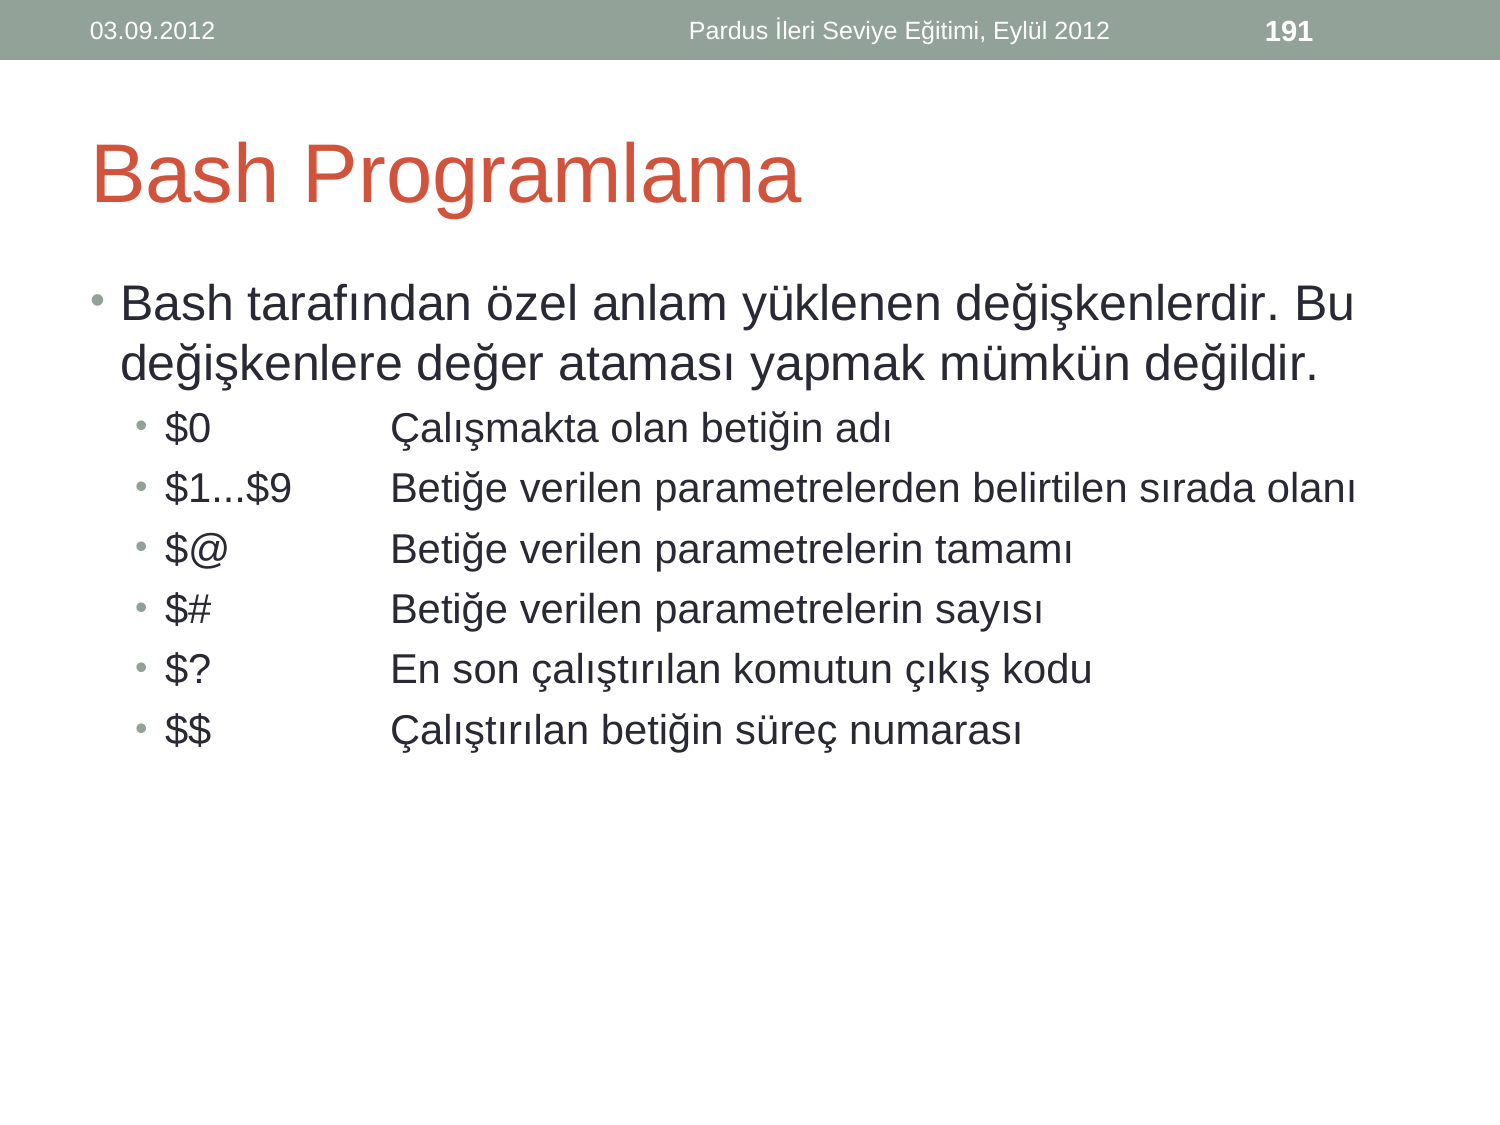

03.09.2012
Pardus İleri Seviye Eğitimi, Eylül 2012
# Bash Programlama
Bash tarafından özel anlam yüklenen değişkenlerdir. Bu değişkenlere değer ataması yapmak mümkün değildir.
$0		Çalışmakta olan betiğin adı
$1...$9	Betiğe verilen parametrelerden belirtilen sırada olanı
$@		Betiğe verilen parametrelerin tamamı
$#		Betiğe verilen parametrelerin sayısı
$?		En son çalıştırılan komutun çıkış kodu
$$		Çalıştırılan betiğin süreç numarası